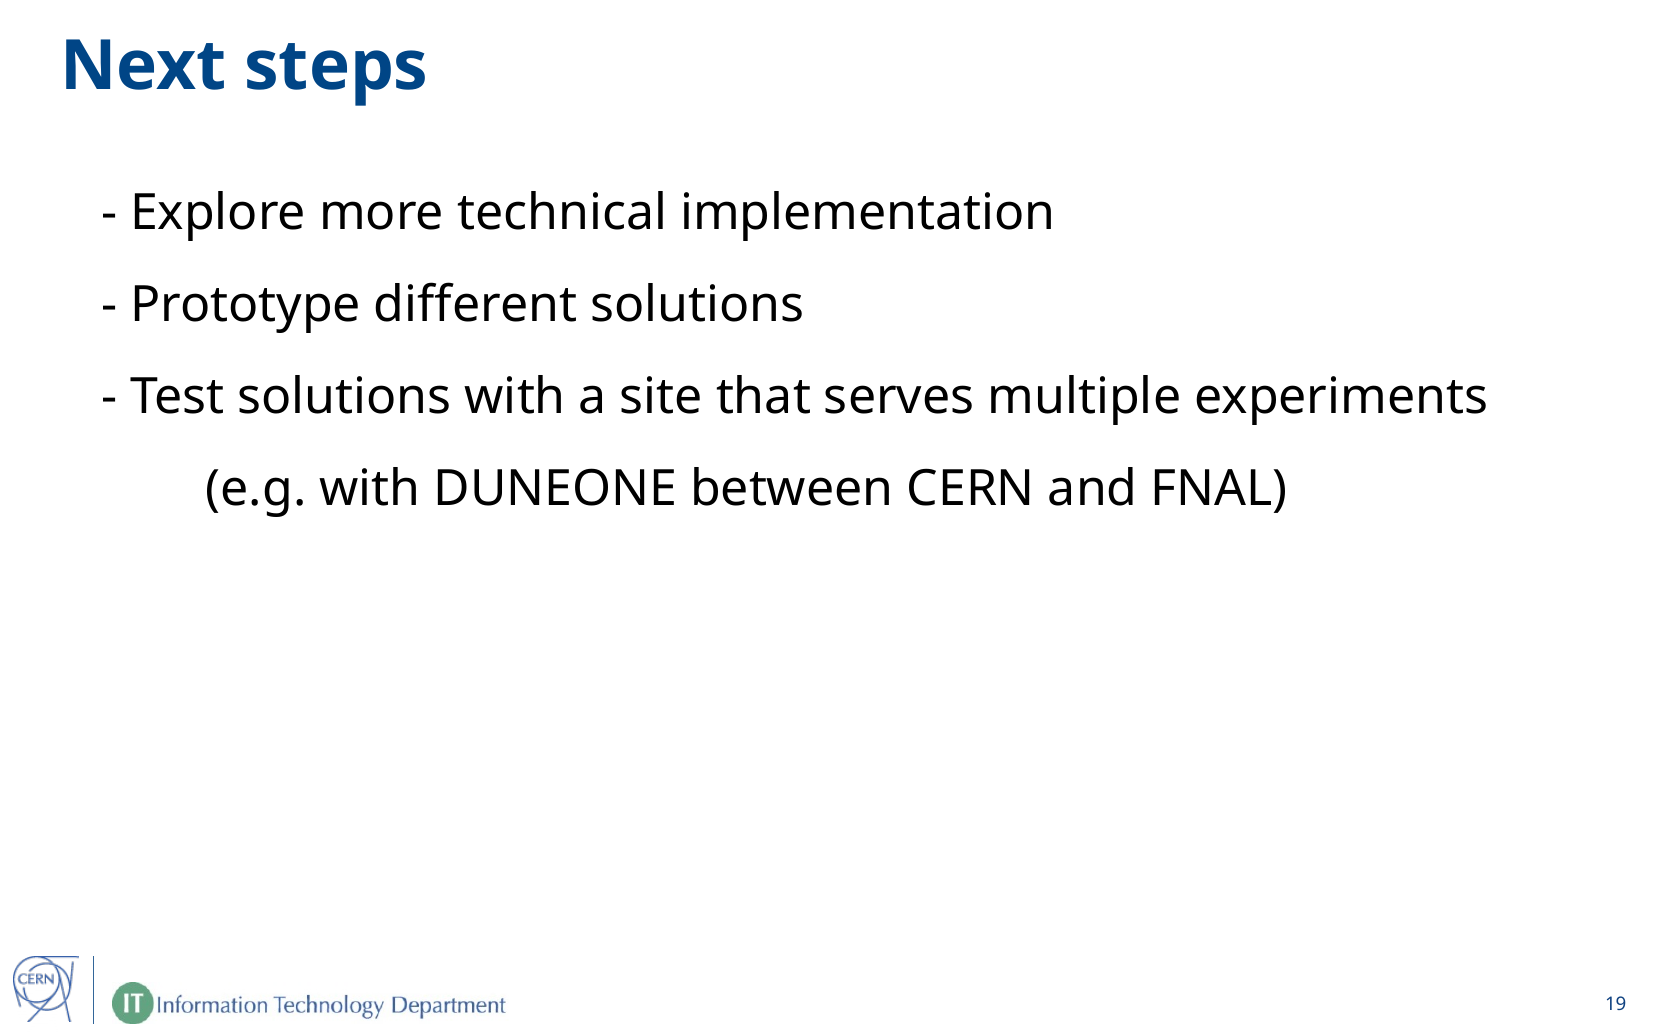

# Next steps
- Explore more technical implementation
- Prototype different solutions
- Test solutions with a site that serves multiple experiments
	(e.g. with DUNEONE between CERN and FNAL)